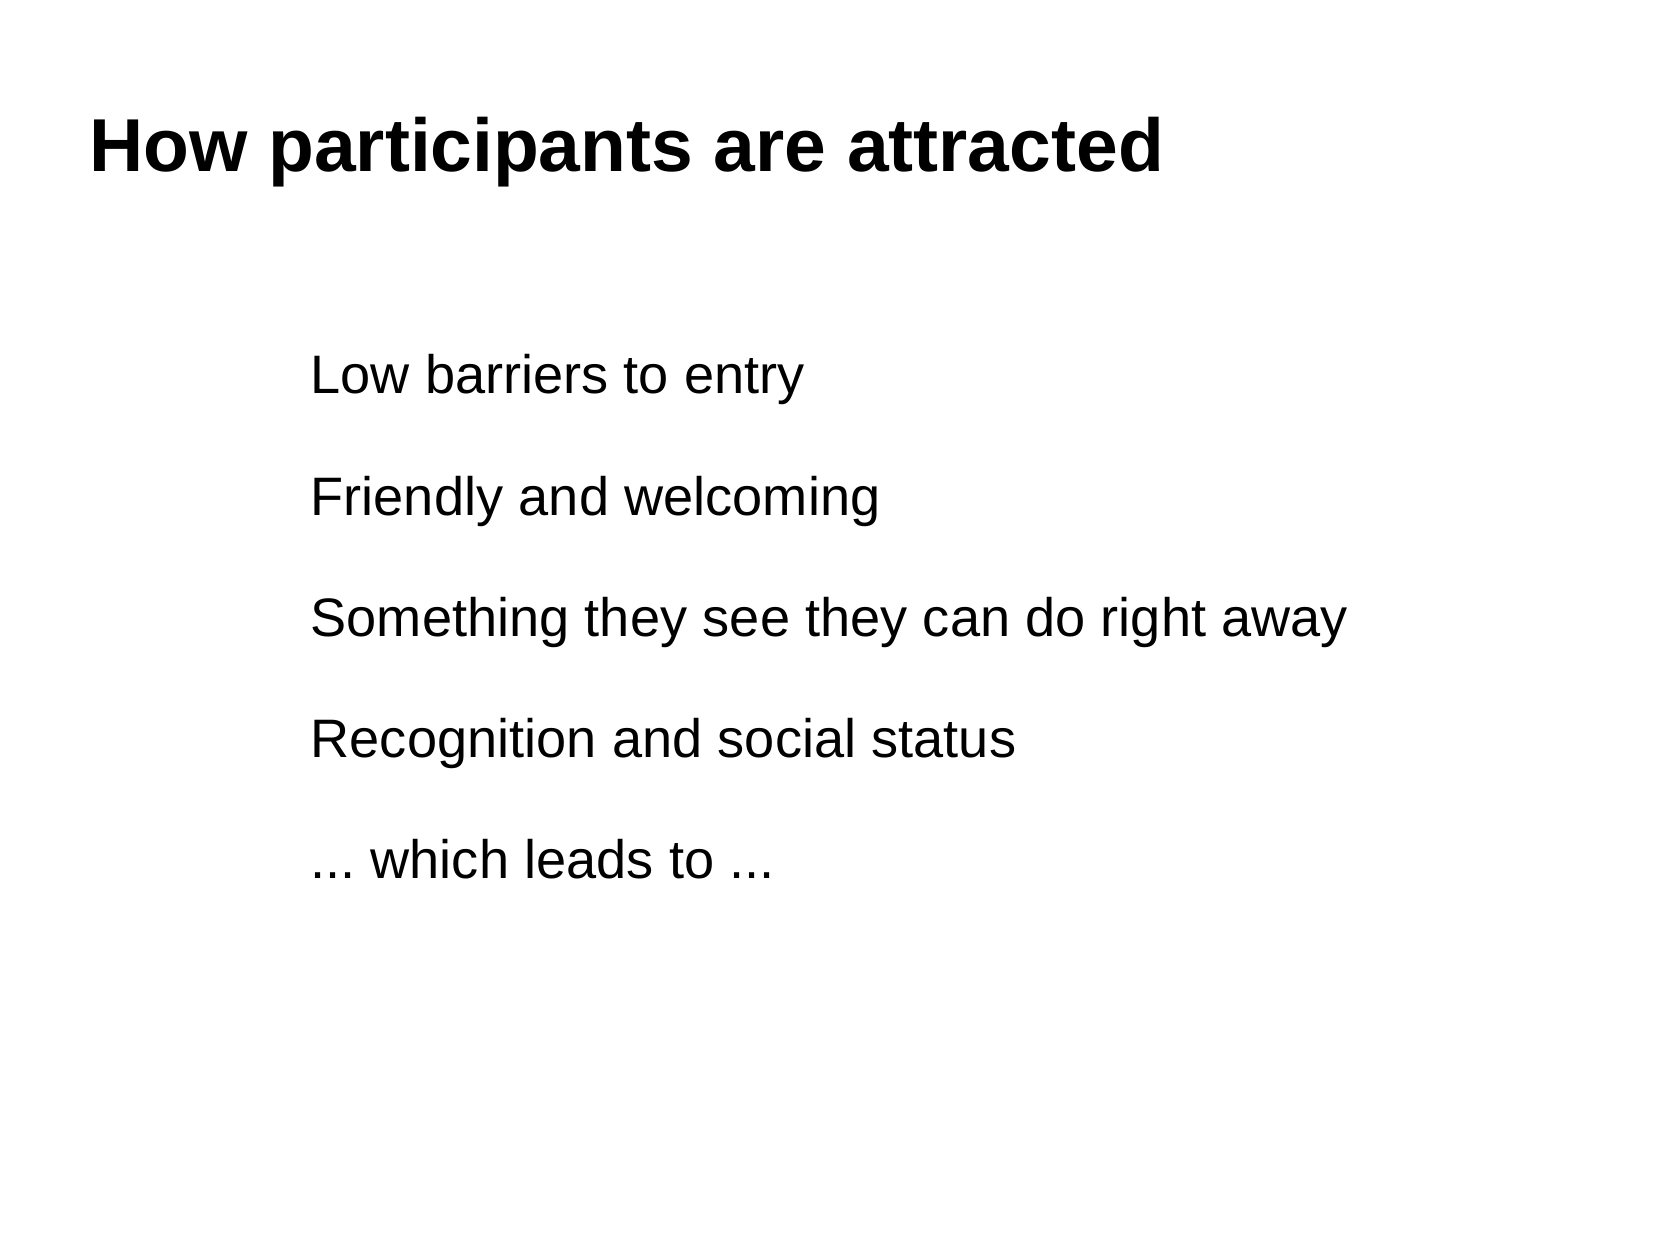

How participants are attracted
Low barriers to entry
Friendly and welcoming
Something they see they can do right away
Recognition and social status
... which leads to ...